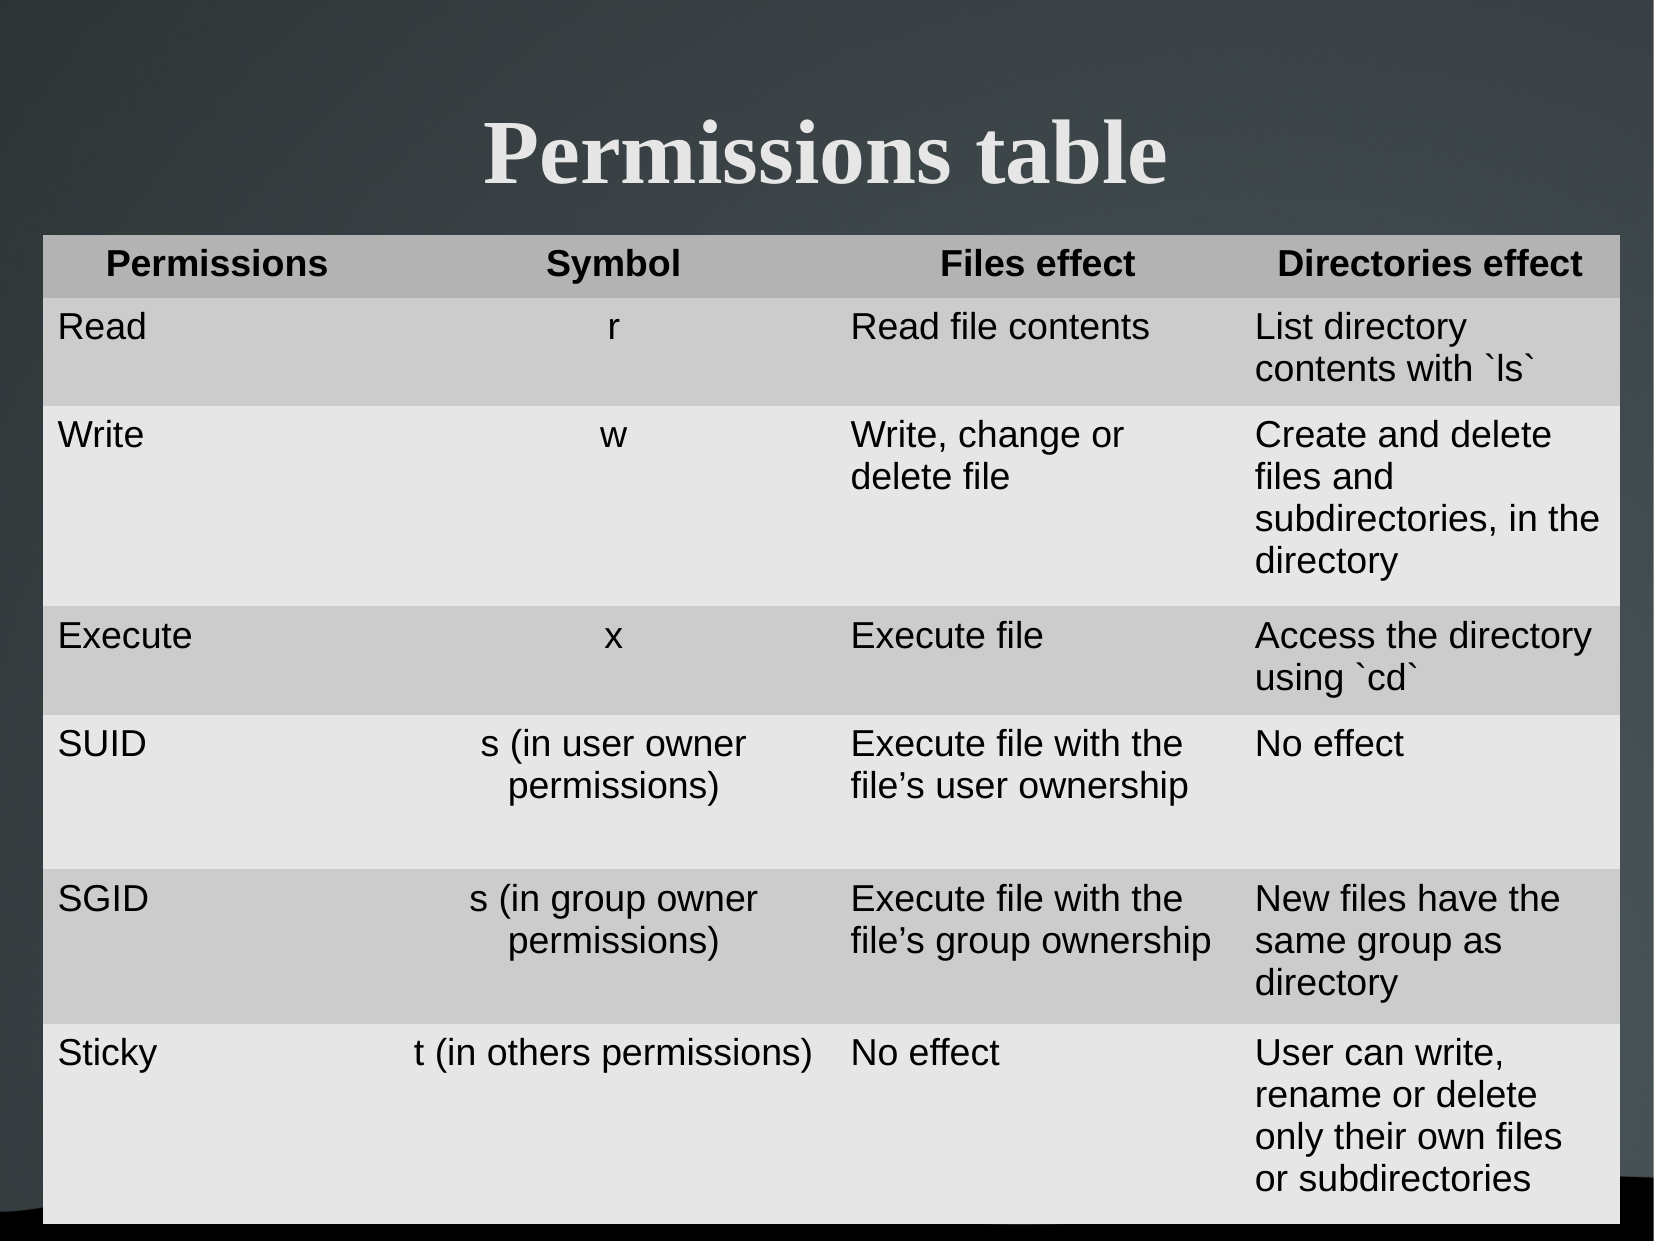

# Permissions table
| Permissions | Symbol | Files effect | Directories effect |
| --- | --- | --- | --- |
| Read | r | Read file contents | List directory contents with `ls` |
| Write | w | Write, change or delete file | Create and delete files and subdirectories, in the directory |
| Execute | x | Execute file | Access the directory using `cd` |
| SUID | s (in user owner permissions) | Execute file with the file’s user ownership | No effect |
| SGID | s (in group owner permissions) | Execute file with the file’s group ownership | New files have the same group as directory |
| Sticky | t (in others permissions) | No effect | User can write, rename or delete only their own files or subdirectories |